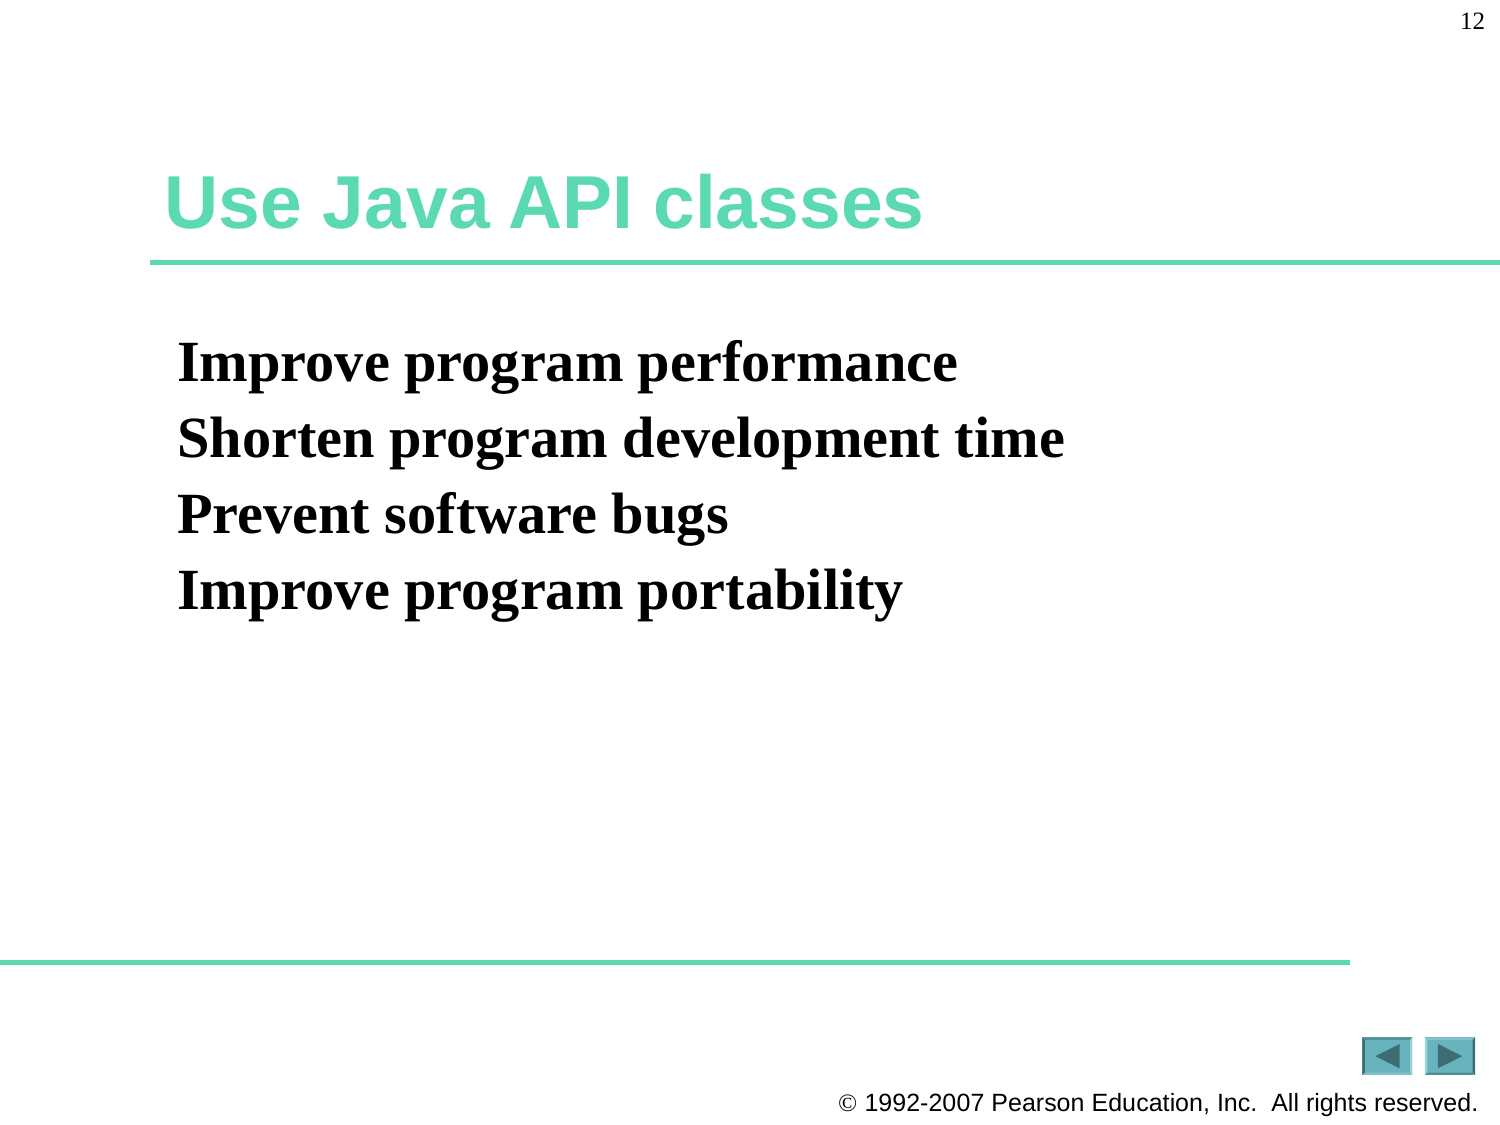

12
# Use Java API classes
Improve program performance
Shorten program development time
Prevent software bugs
Improve program portability